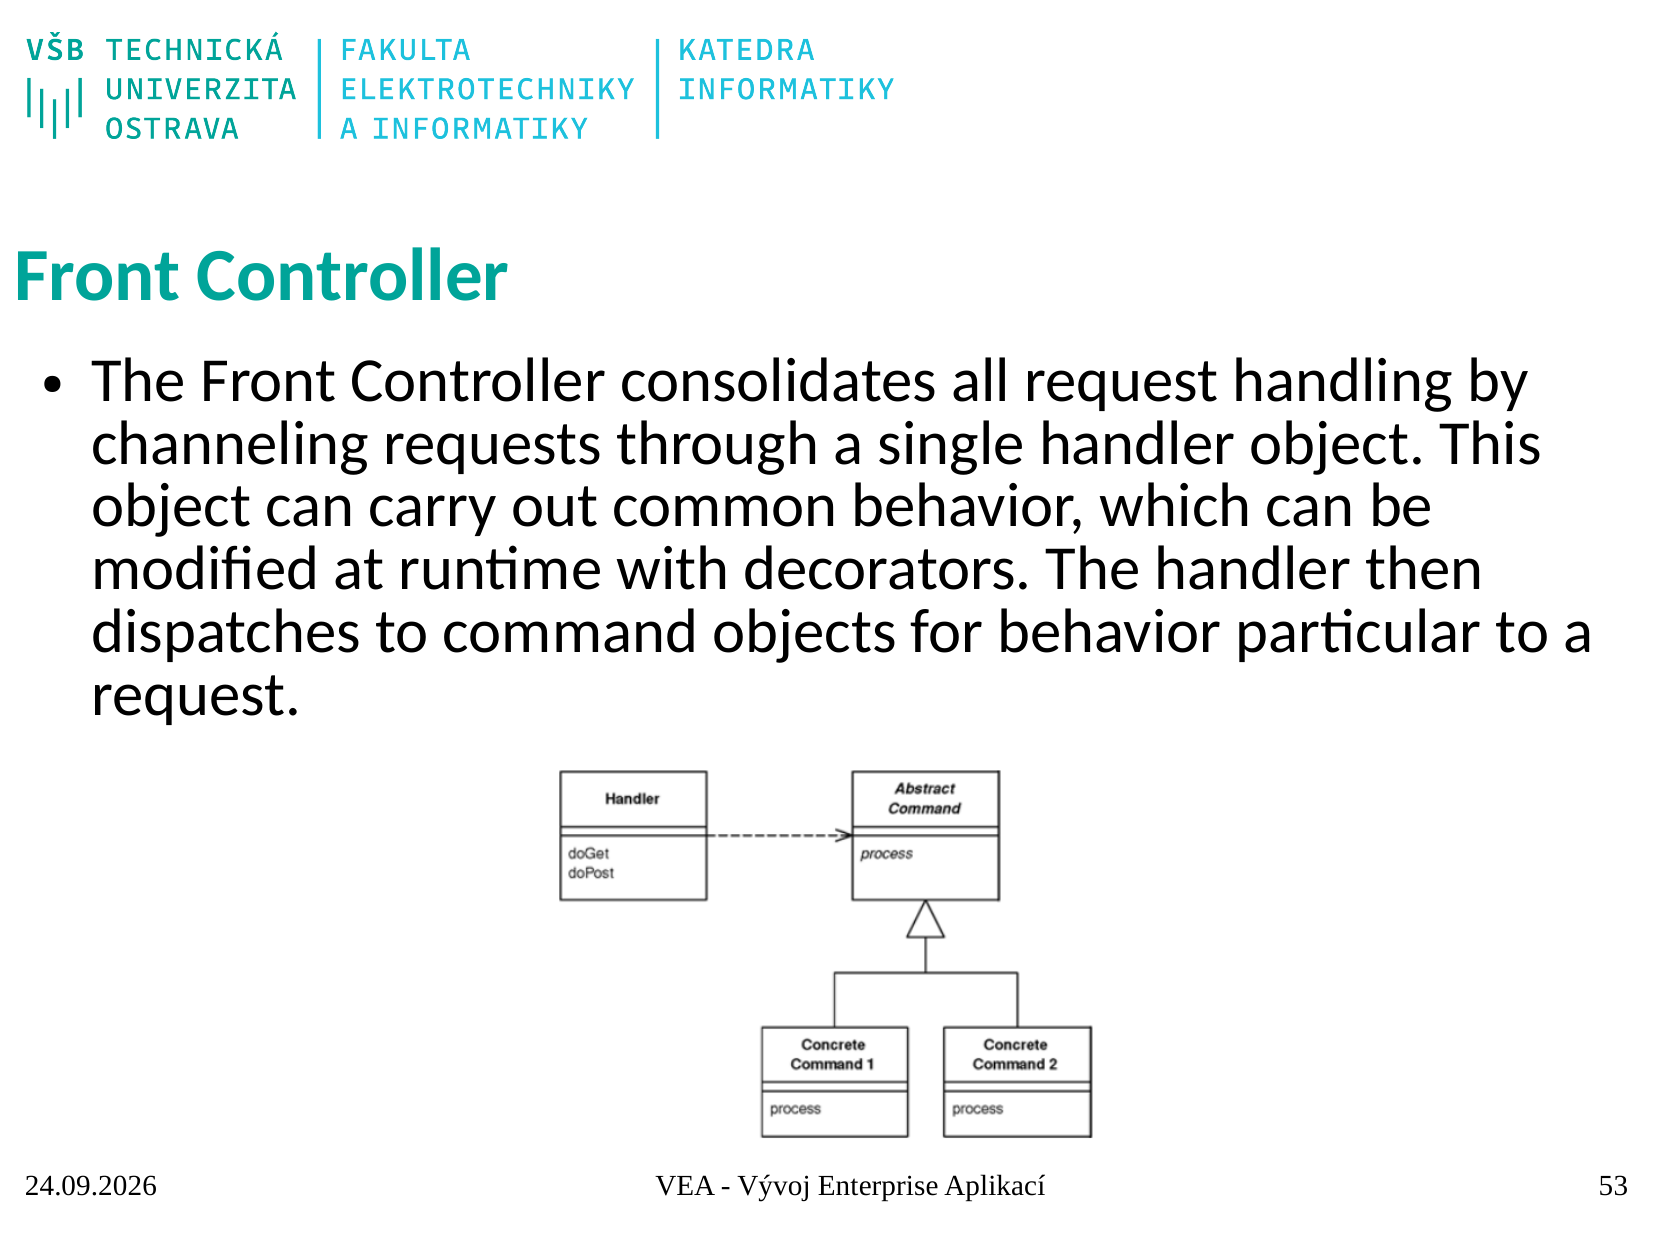

Front Controller
# The Front Controller consolidates all request handling by channeling requests through a single handler object. This object can carry out common behavior, which can be modified at runtime with decorators. The handler then dispatches to command objects for behavior particular to a request.
VEA - Vývoj Enterprise Aplikací
53